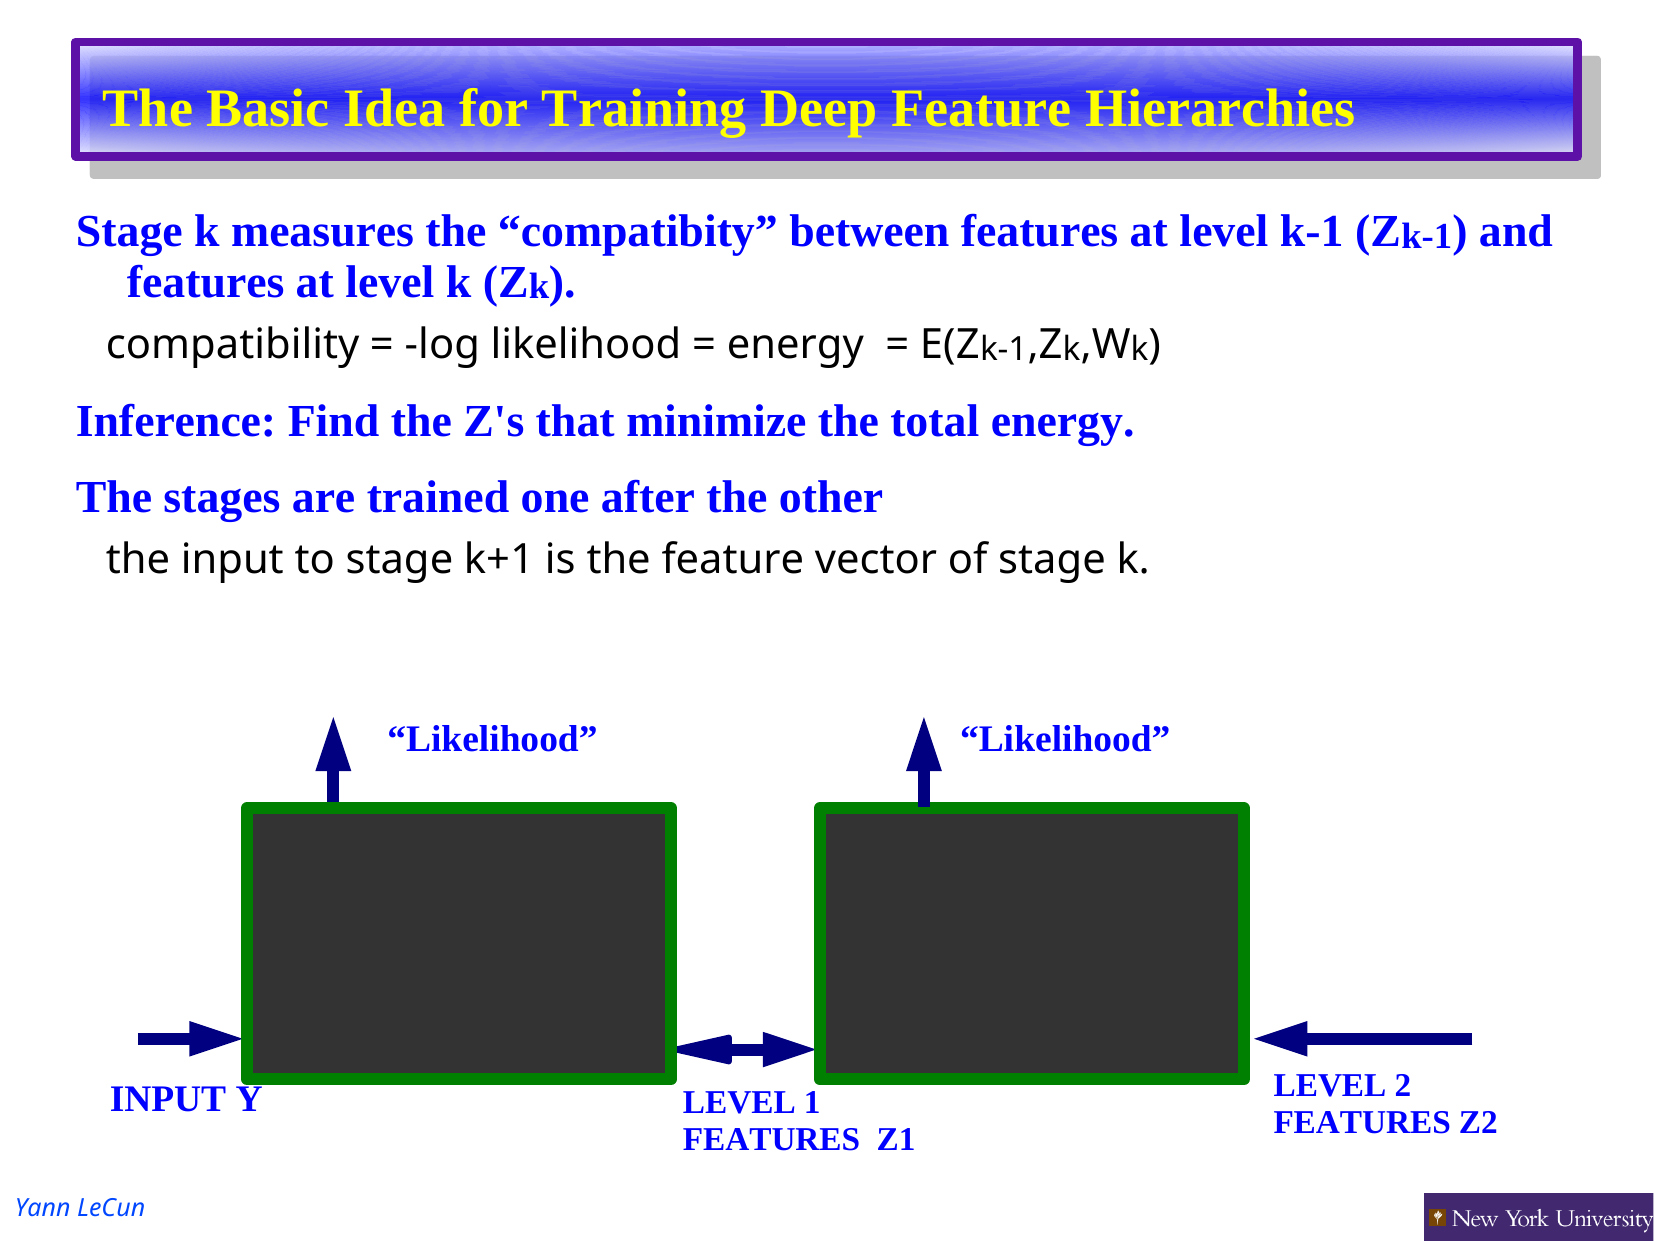

# The Basic Idea for Training Deep Feature Hierarchies
Stage k measures the “compatibity” between features at level k-1 (Zk-1) and features at level k (Zk).
compatibility = -log likelihood = energy = E(Zk-1,Zk,Wk)
Inference: Find the Z's that minimize the total energy.
The stages are trained one after the other
the input to stage k+1 is the feature vector of stage k.
“Likelihood”
“Likelihood”
DECODER
DECODER
ENCODER
ENCODER
LEVEL 2 FEATURES Z2
INPUT Y
LEVEL 1 FEATURES Z1